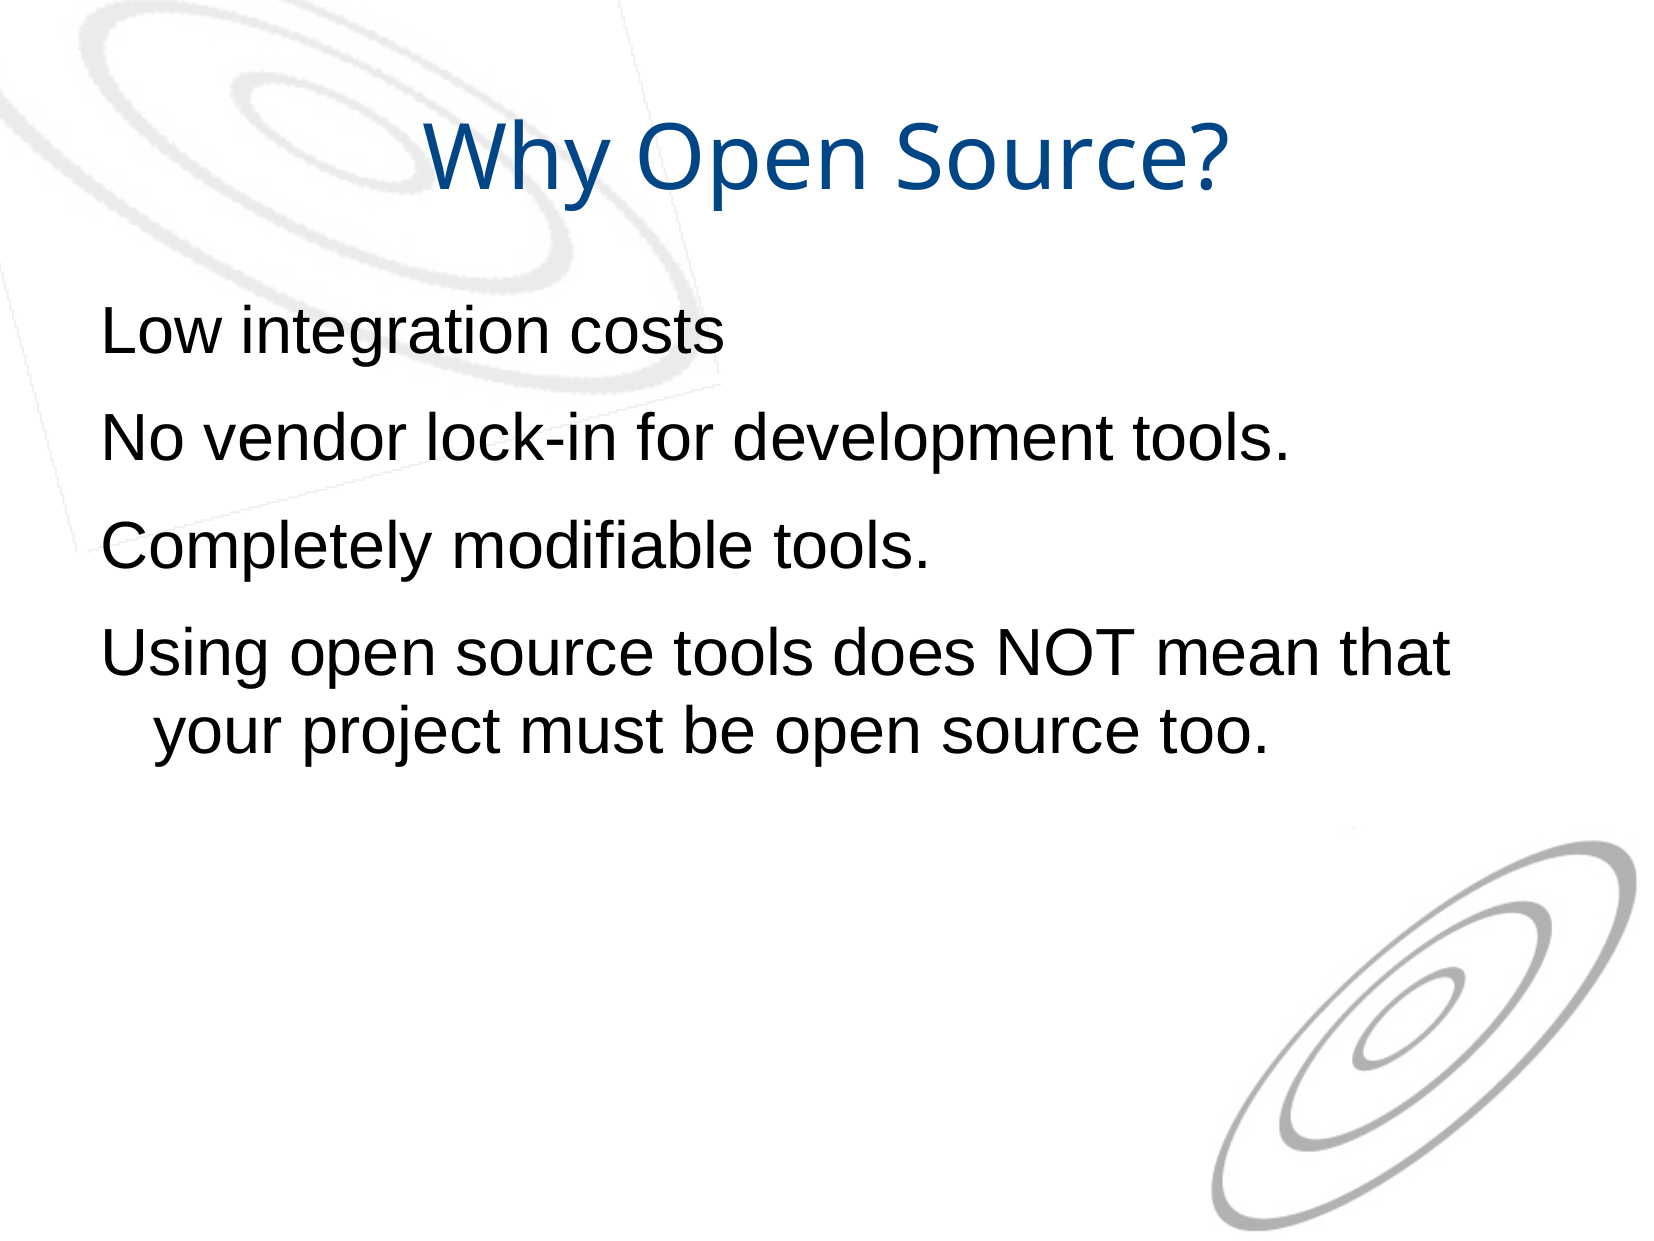

# Why Open Source?
Low integration costs
No vendor lock-in for development tools.
Completely modifiable tools.
Using open source tools does NOT mean that your project must be open source too.